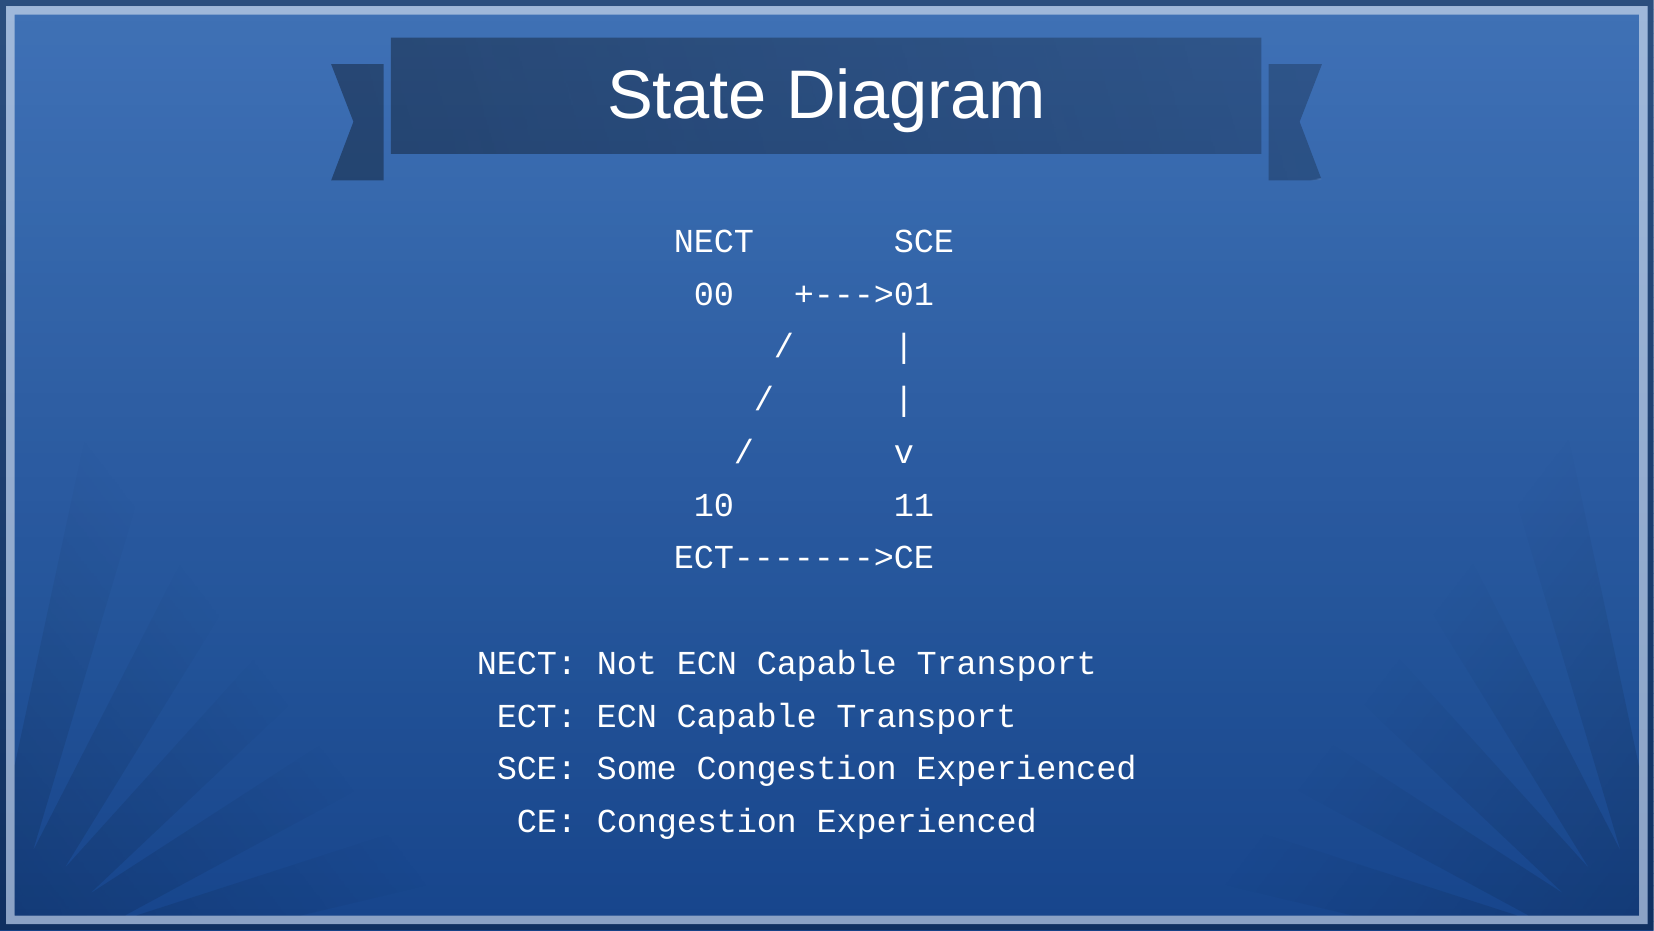

# State Diagram
NECT SCE
 00 +--->01
 / |
 / |
 / v
 10 11
ECT------->CE
NECT: Not ECN Capable Transport
 ECT: ECN Capable Transport
 SCE: Some Congestion Experienced
 CE: Congestion Experienced